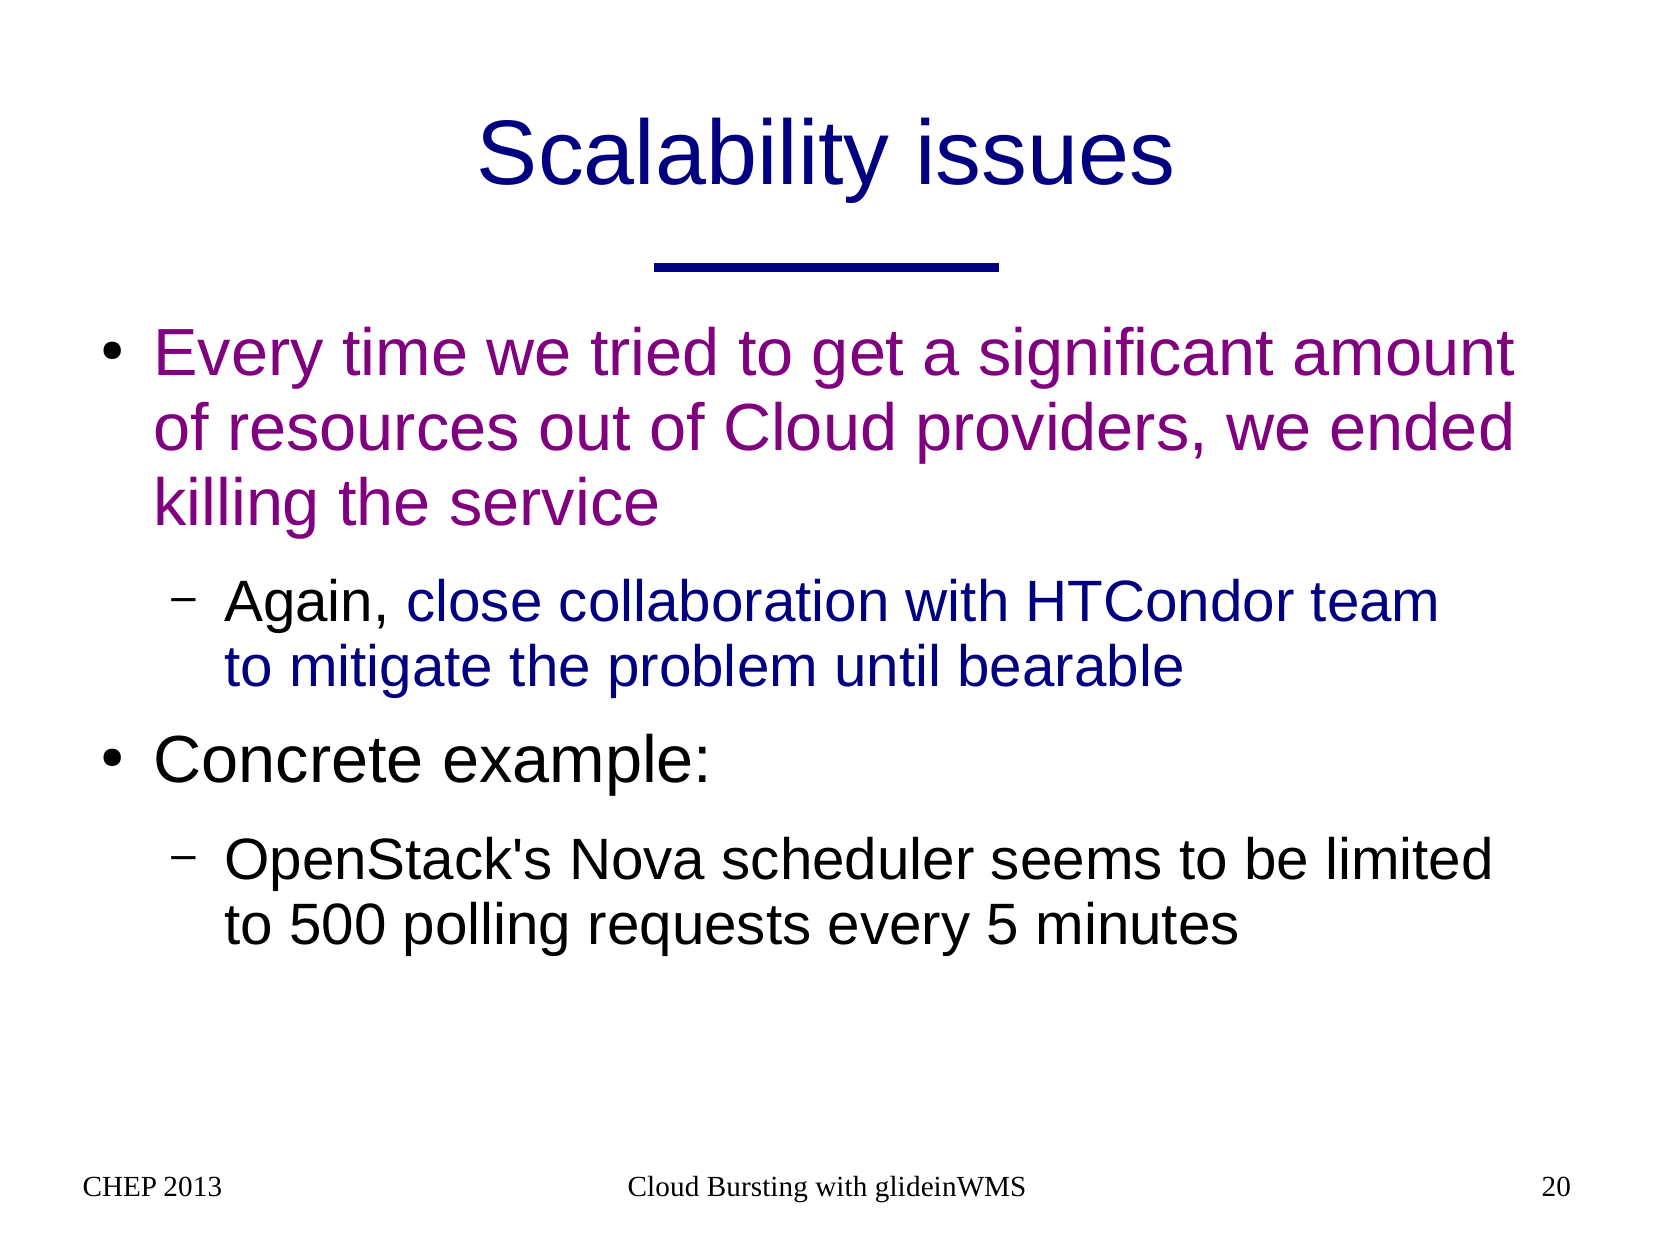

# Scalability issues
Every time we tried to get a significant amount of resources out of Cloud providers, we ended killing the service
Again, close collaboration with HTCondor team to mitigate the problem until bearable
Concrete example:
OpenStack's Nova scheduler seems to be limited to 500 polling requests every 5 minutes
CHEP 2013
Cloud Bursting with glideinWMS
20